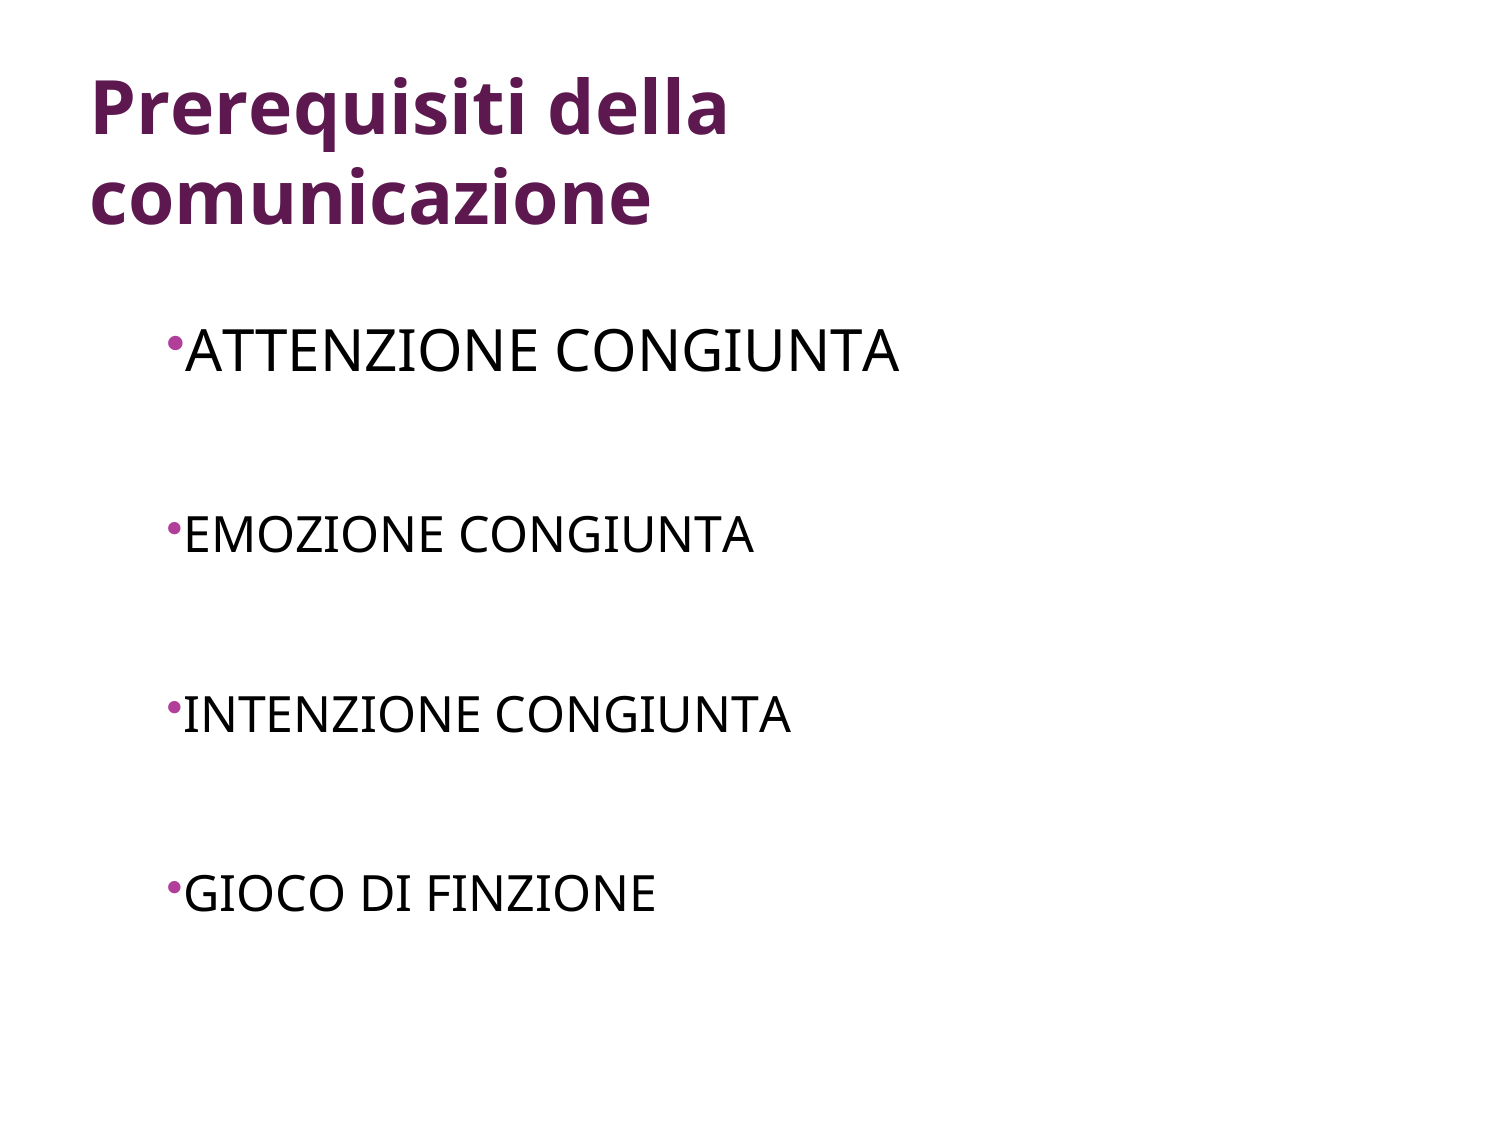

# Prerequisiti della comunicazione
ATTENZIONE CONGIUNTA
EMOZIONE CONGIUNTA
INTENZIONE CONGIUNTA
GIOCO DI FINZIONE